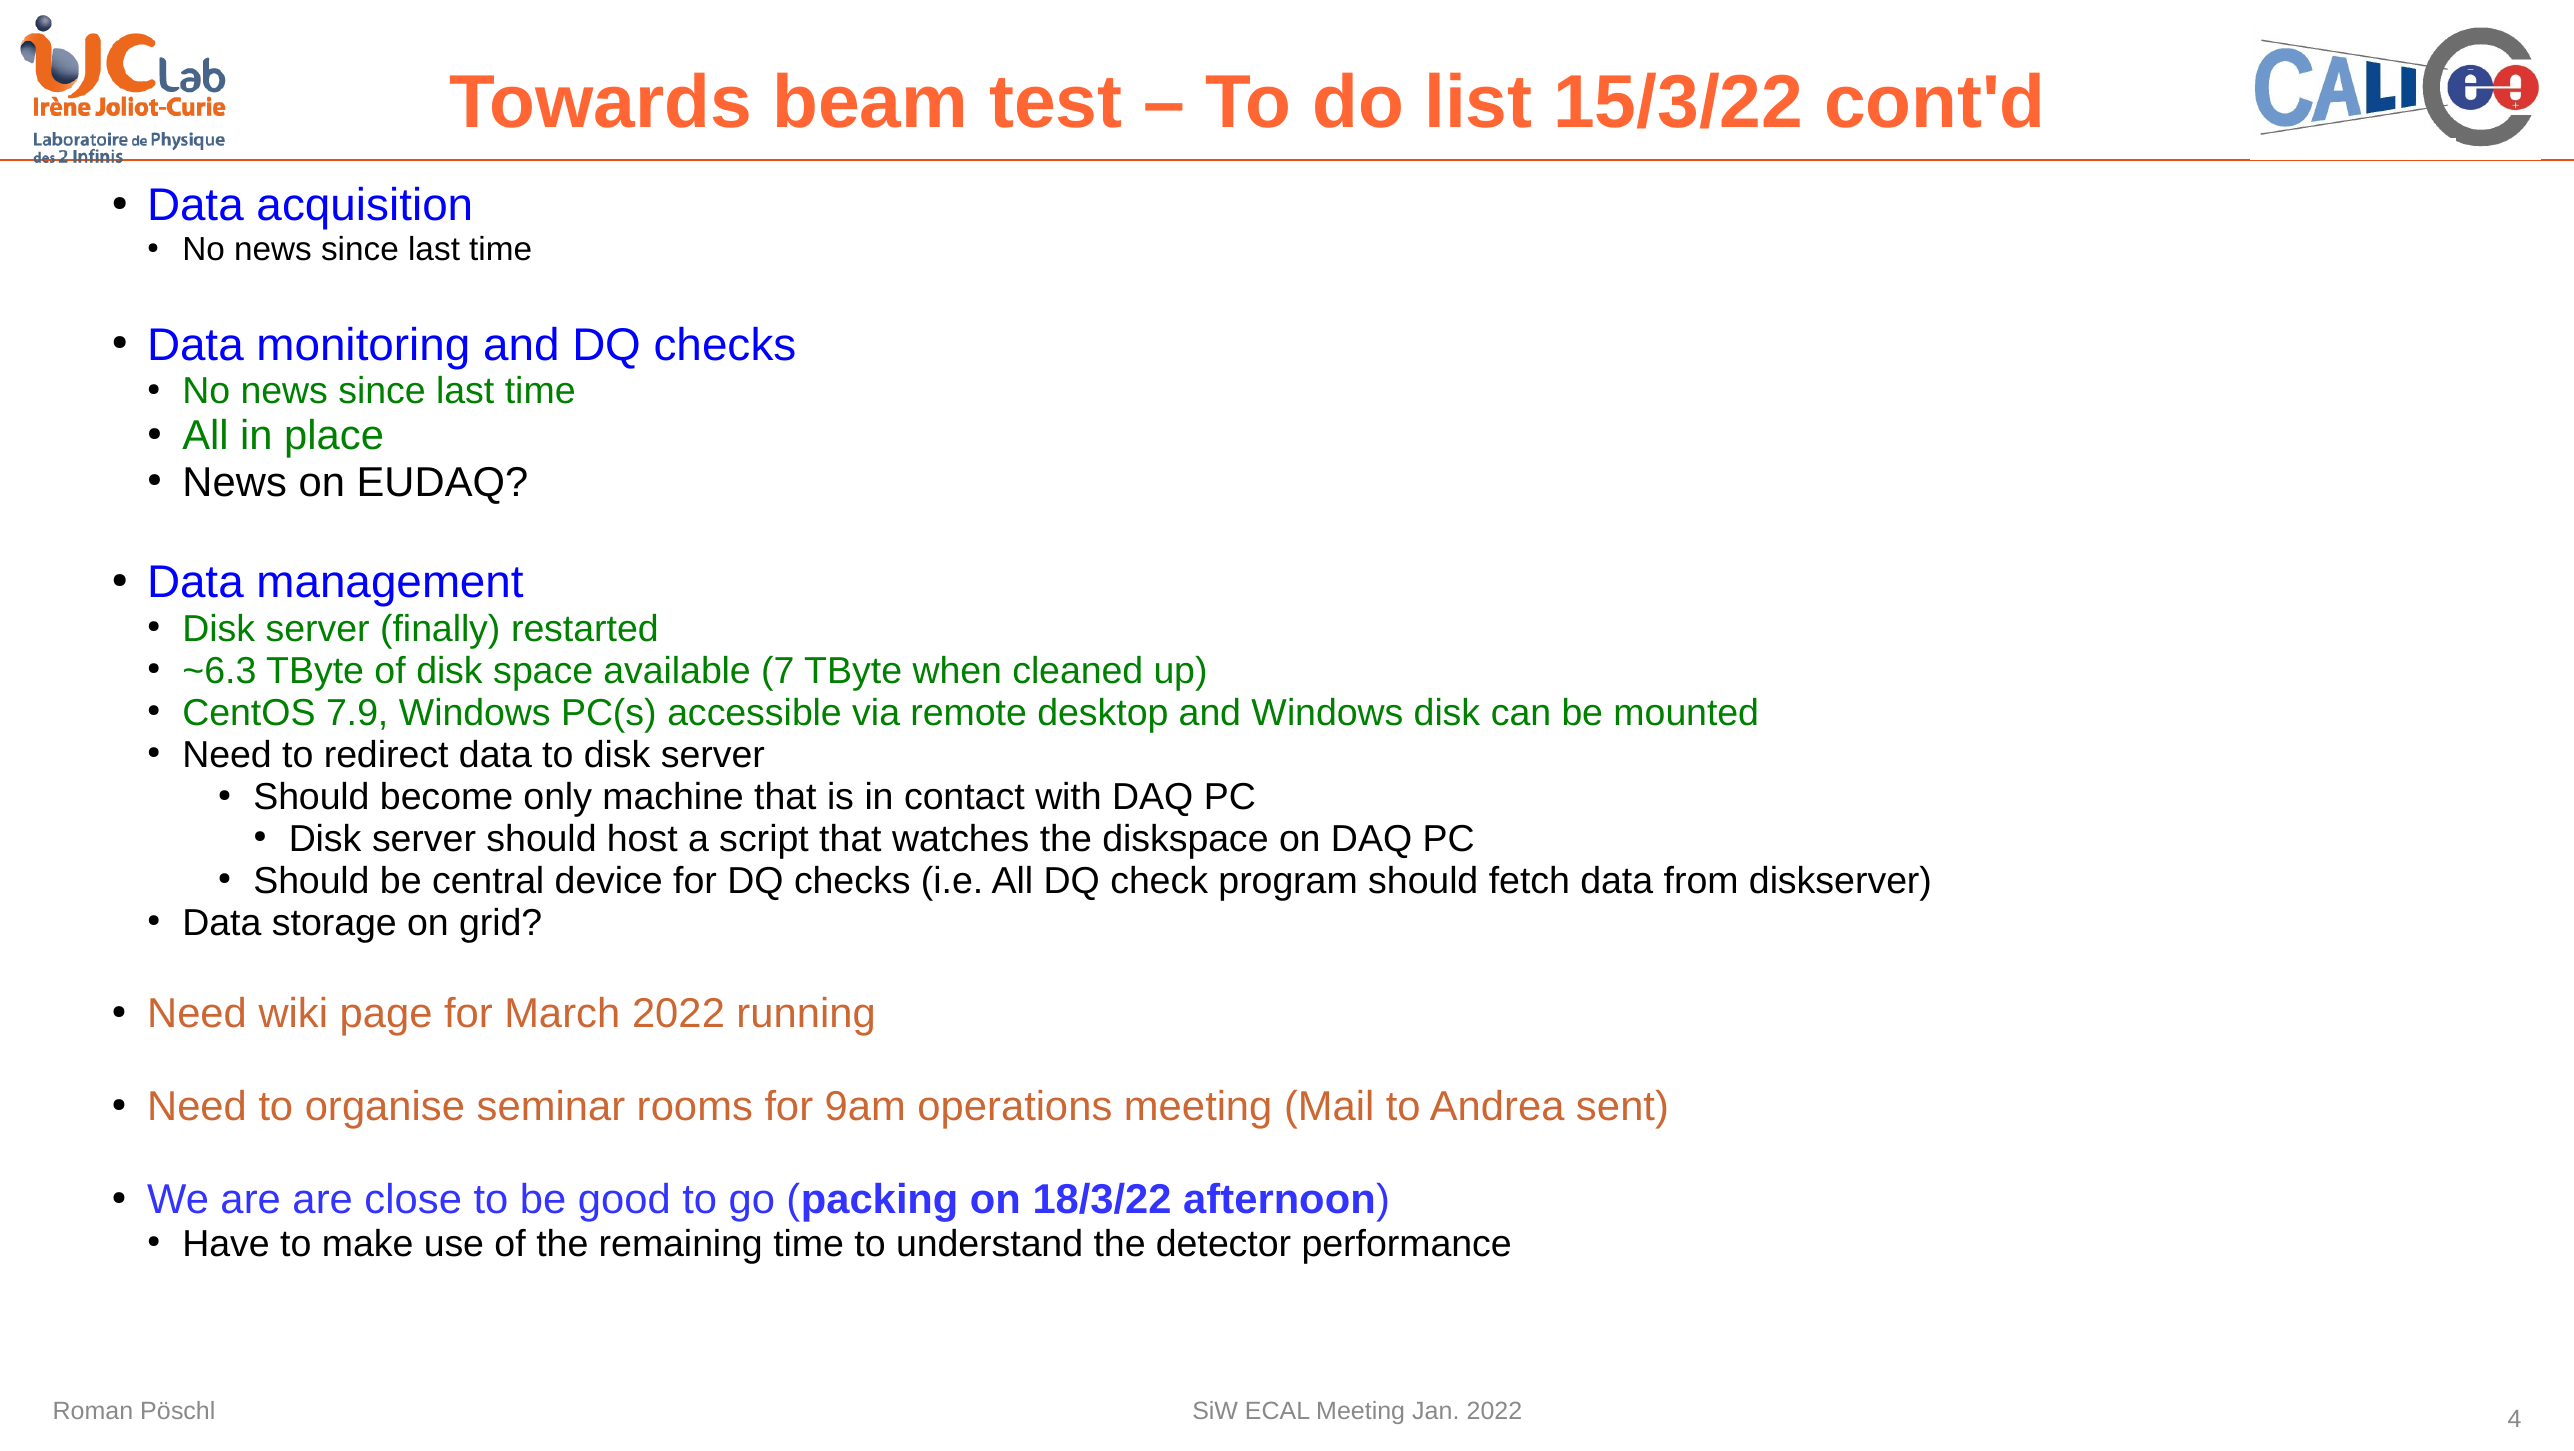

# Towards beam test – To do list 15/3/22 cont'd
Data acquisition
No news since last time
Data monitoring and DQ checks
No news since last time
All in place
News on EUDAQ?
Data management
Disk server (finally) restarted
~6.3 TByte of disk space available (7 TByte when cleaned up)
CentOS 7.9, Windows PC(s) accessible via remote desktop and Windows disk can be mounted
Need to redirect data to disk server
Should become only machine that is in contact with DAQ PC
Disk server should host a script that watches the diskspace on DAQ PC
Should be central device for DQ checks (i.e. All DQ check program should fetch data from diskserver)
Data storage on grid?
Need wiki page for March 2022 running
Need to organise seminar rooms for 9am operations meeting (Mail to Andrea sent)
We are are close to be good to go (packing on 18/3/22 afternoon)
Have to make use of the remaining time to understand the detector performance